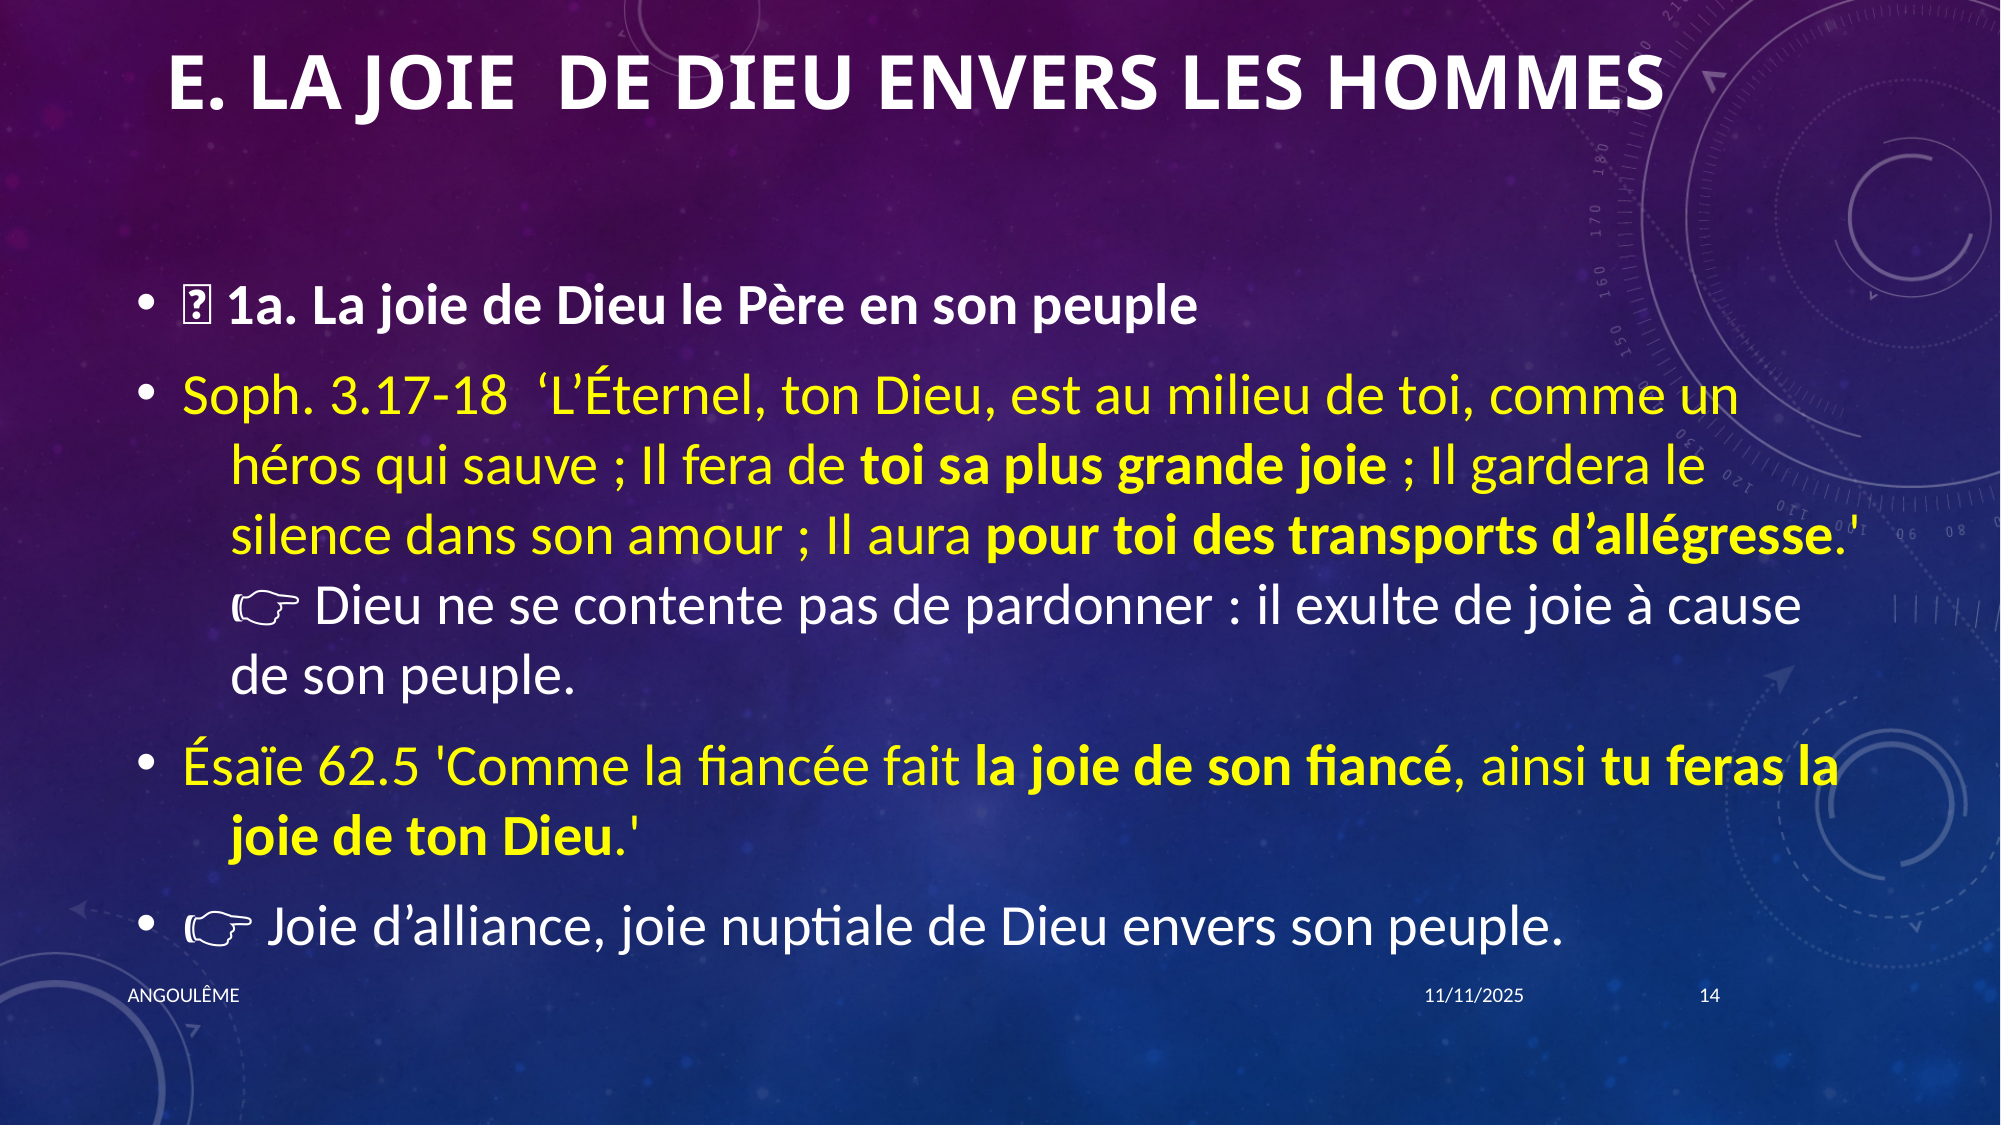

# E. La joie de Dieu envers les hommes
✨ 1a. La joie de Dieu le Père en son peuple
Soph. 3.17-18 ‘L’Éternel, ton Dieu, est au milieu de toi, comme un héros qui sauve ; Il fera de toi sa plus grande joie ; Il gardera le silence dans son amour ; Il aura pour toi des transports d’allégresse.'
👉 Dieu ne se contente pas de pardonner : il exulte de joie à cause de son peuple.
Ésaïe 62.5 'Comme la fiancée fait la joie de son fiancé, ainsi tu feras la joie de ton Dieu.'
👉 Joie d’alliance, joie nuptiale de Dieu envers son peuple.
ANGOULÊME
11/11/2025
14